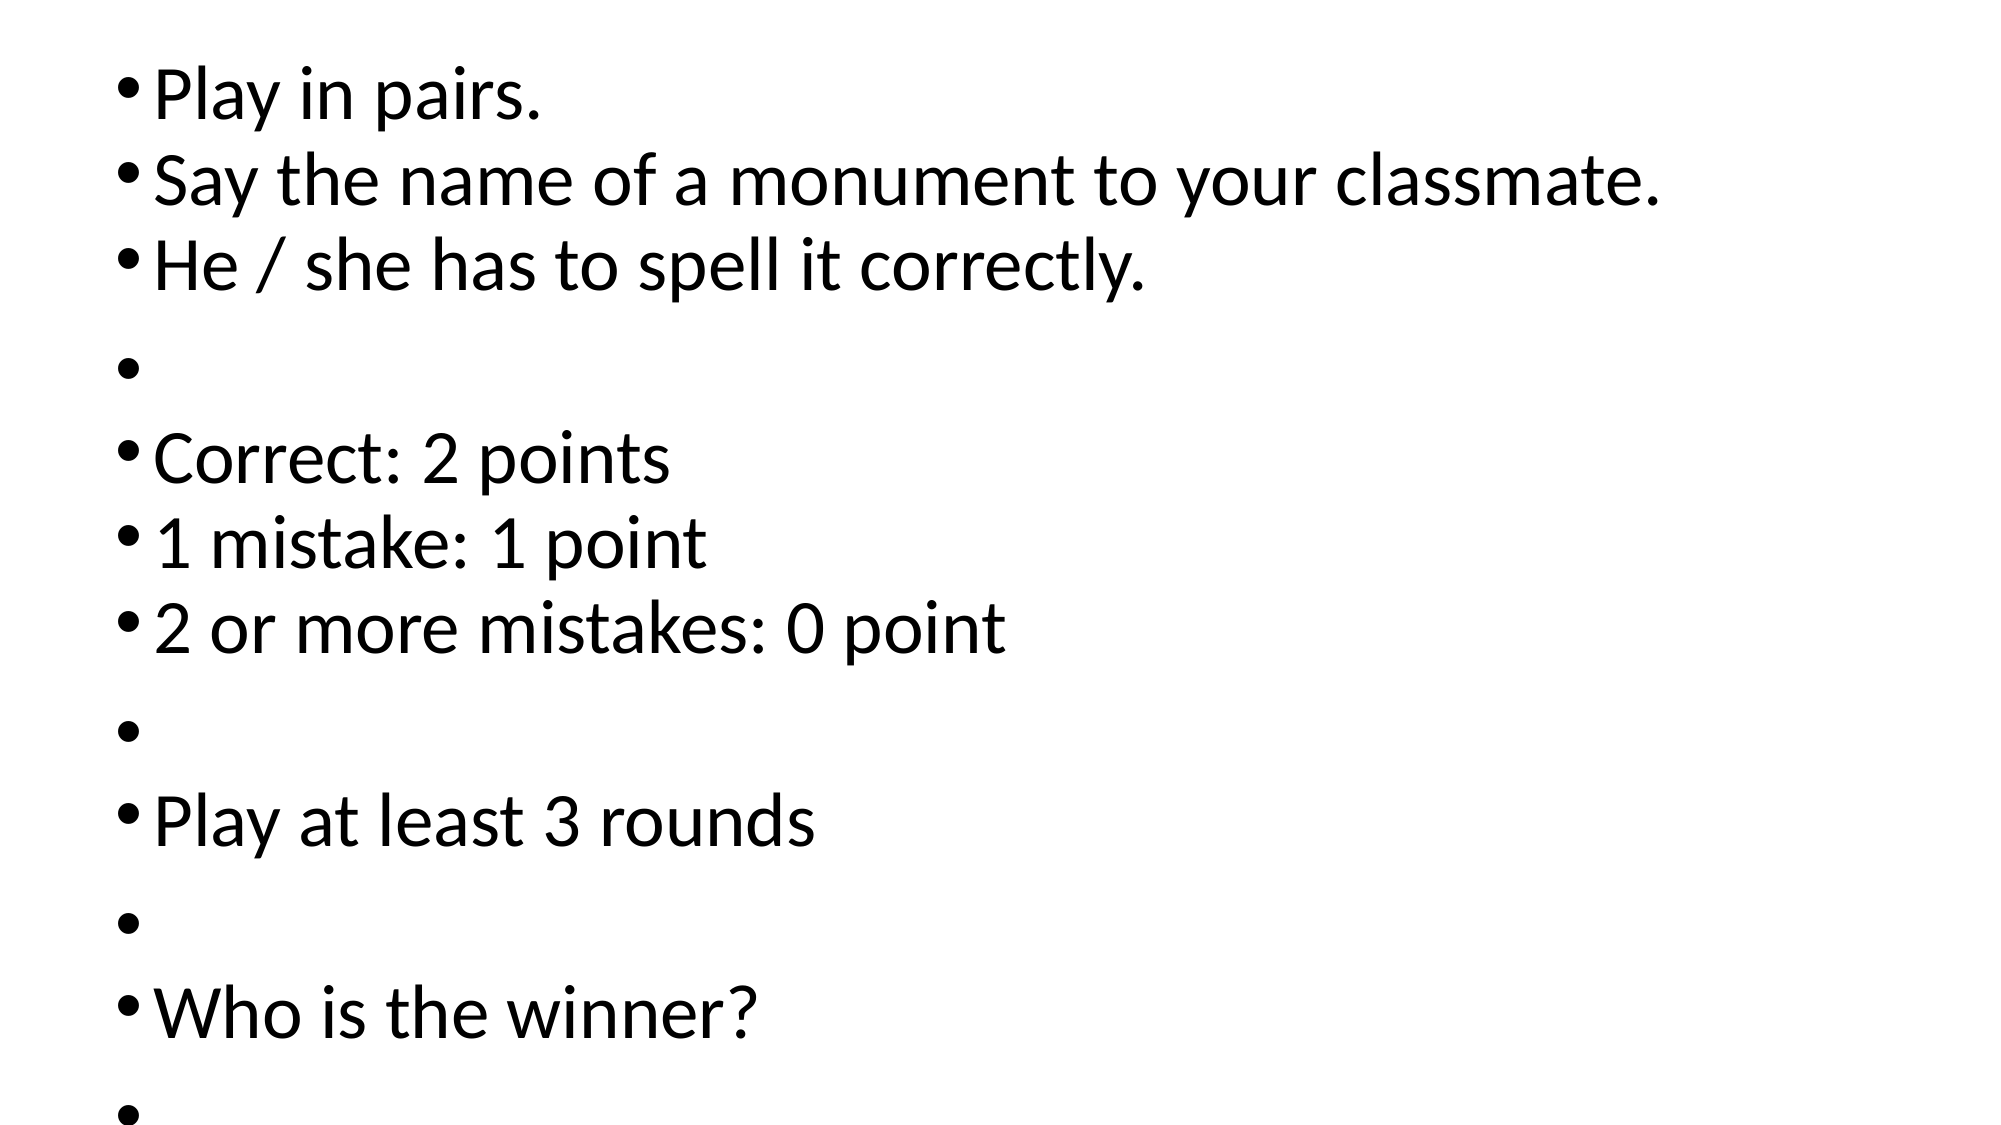

# Play in pairs.
Say the name of a monument to your classmate.
He / she has to spell it correctly.
Correct: 2 points
1 mistake: 1 point
2 or more mistakes: 0 point
Play at least 3 rounds
Who is the winner?